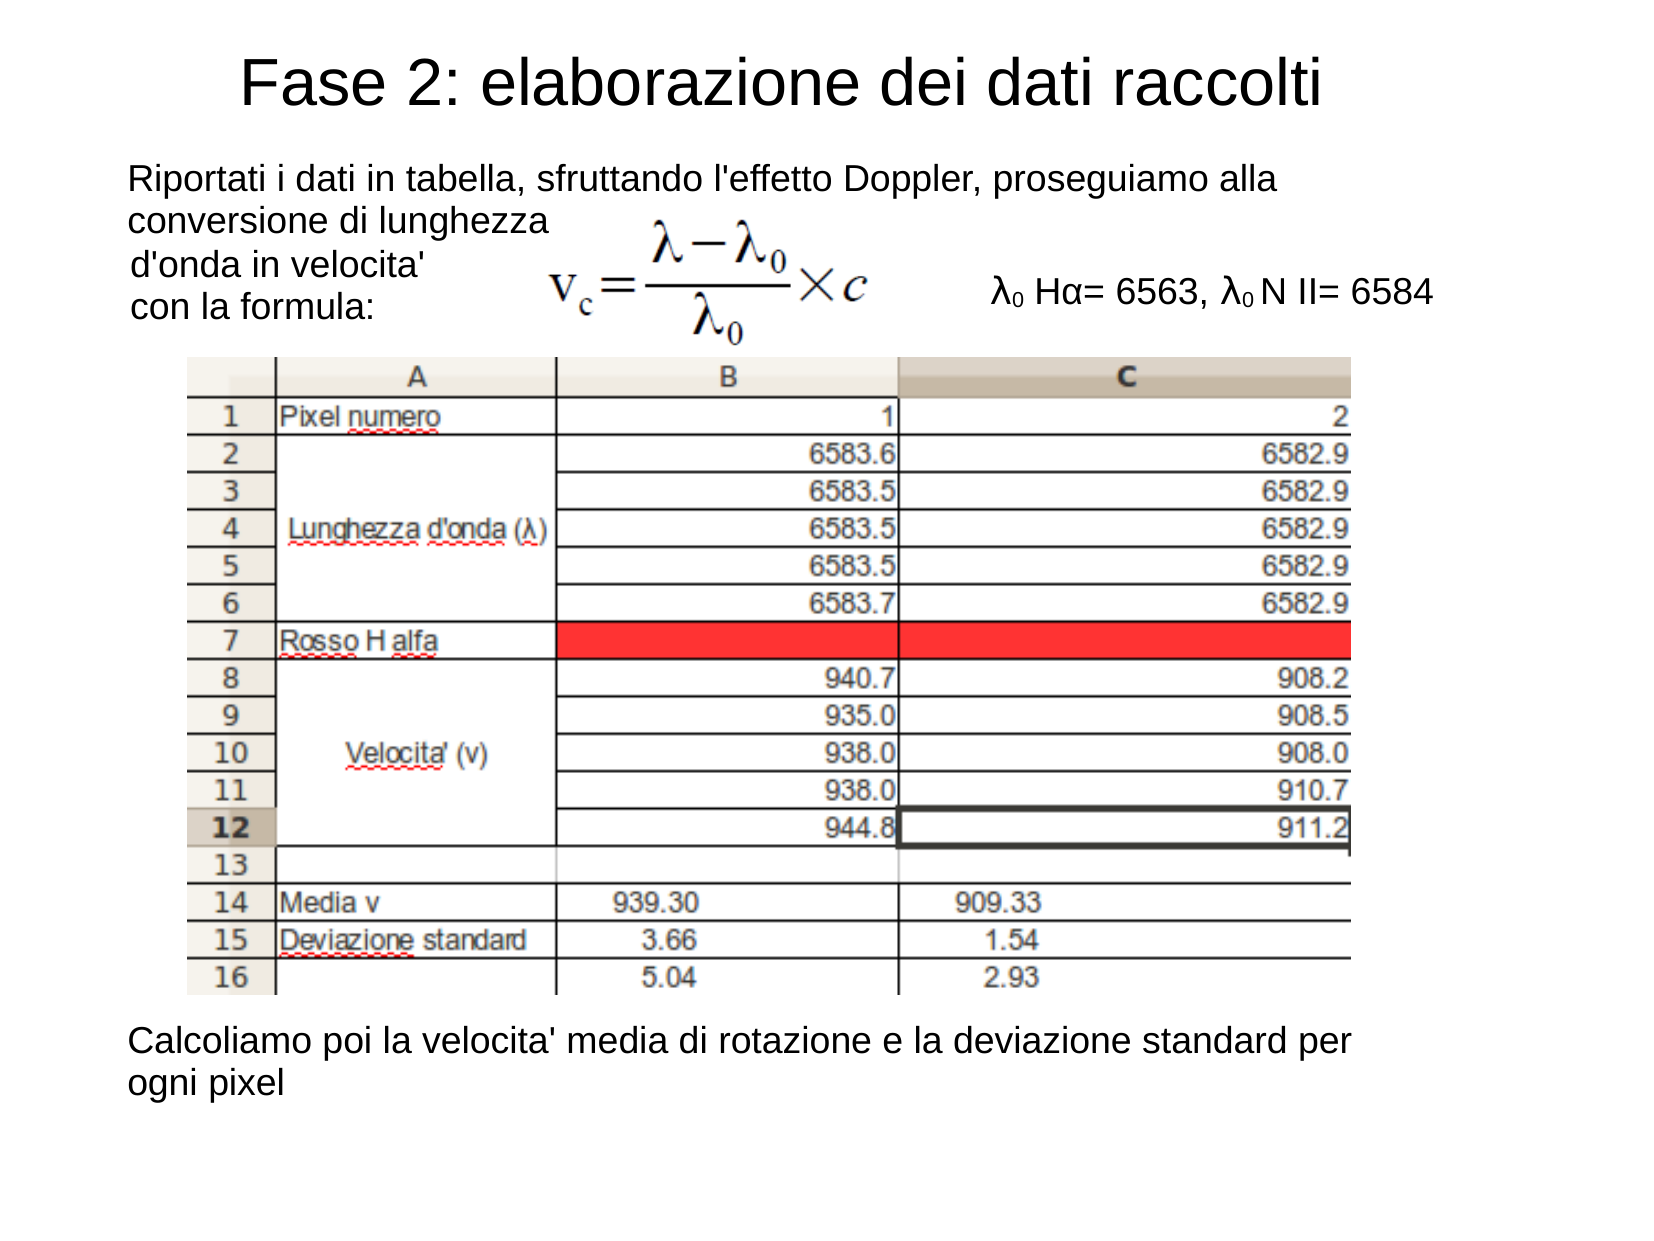

Fase 2: elaborazione dei dati raccolti
Riportati i dati in tabella, sfruttando l'effetto Doppler, proseguiamo alla conversione di lunghezza
d'onda in velocita' con la formula:
λ0 Hα= 6563, λ0 N II= 6584
Calcoliamo poi la velocita' media di rotazione e la deviazione standard per ogni pixel